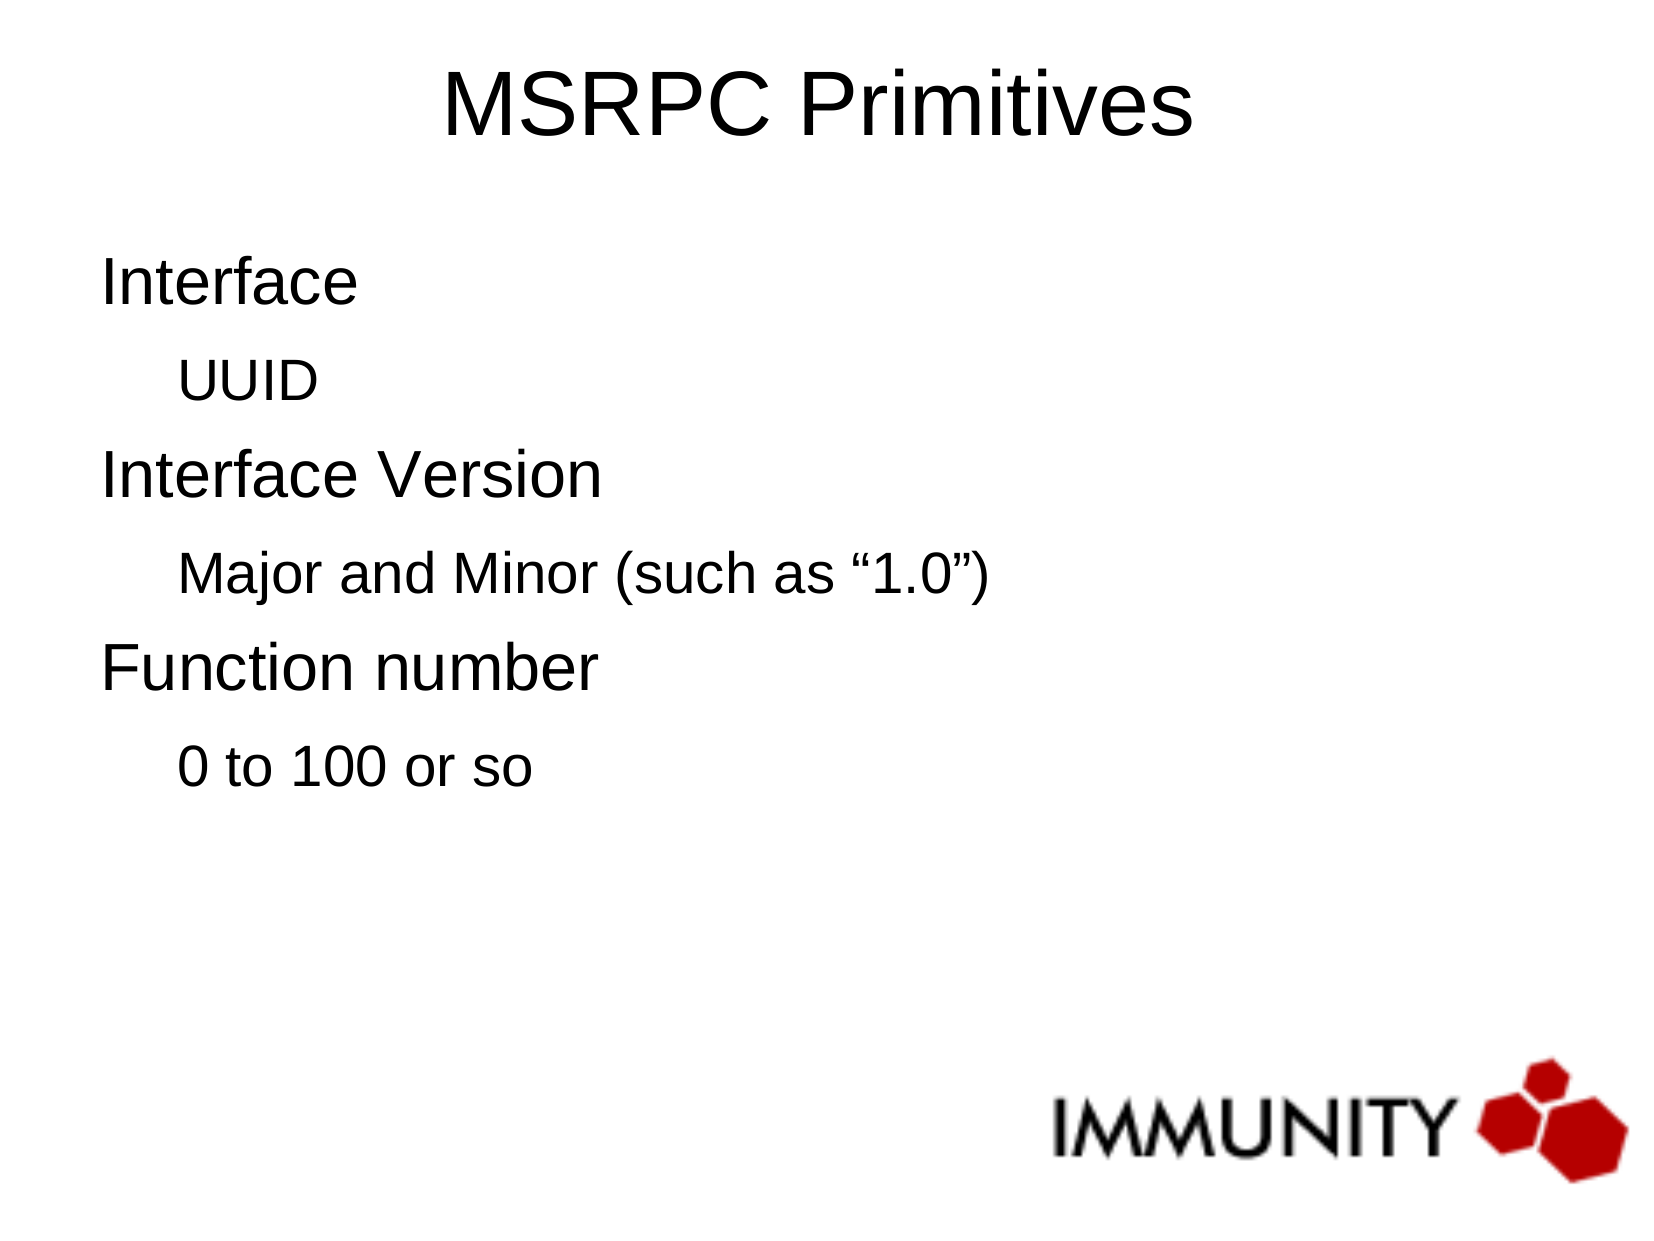

# MSRPC Primitives
Interface
UUID
Interface Version
Major and Minor (such as “1.0”)
Function number
0 to 100 or so